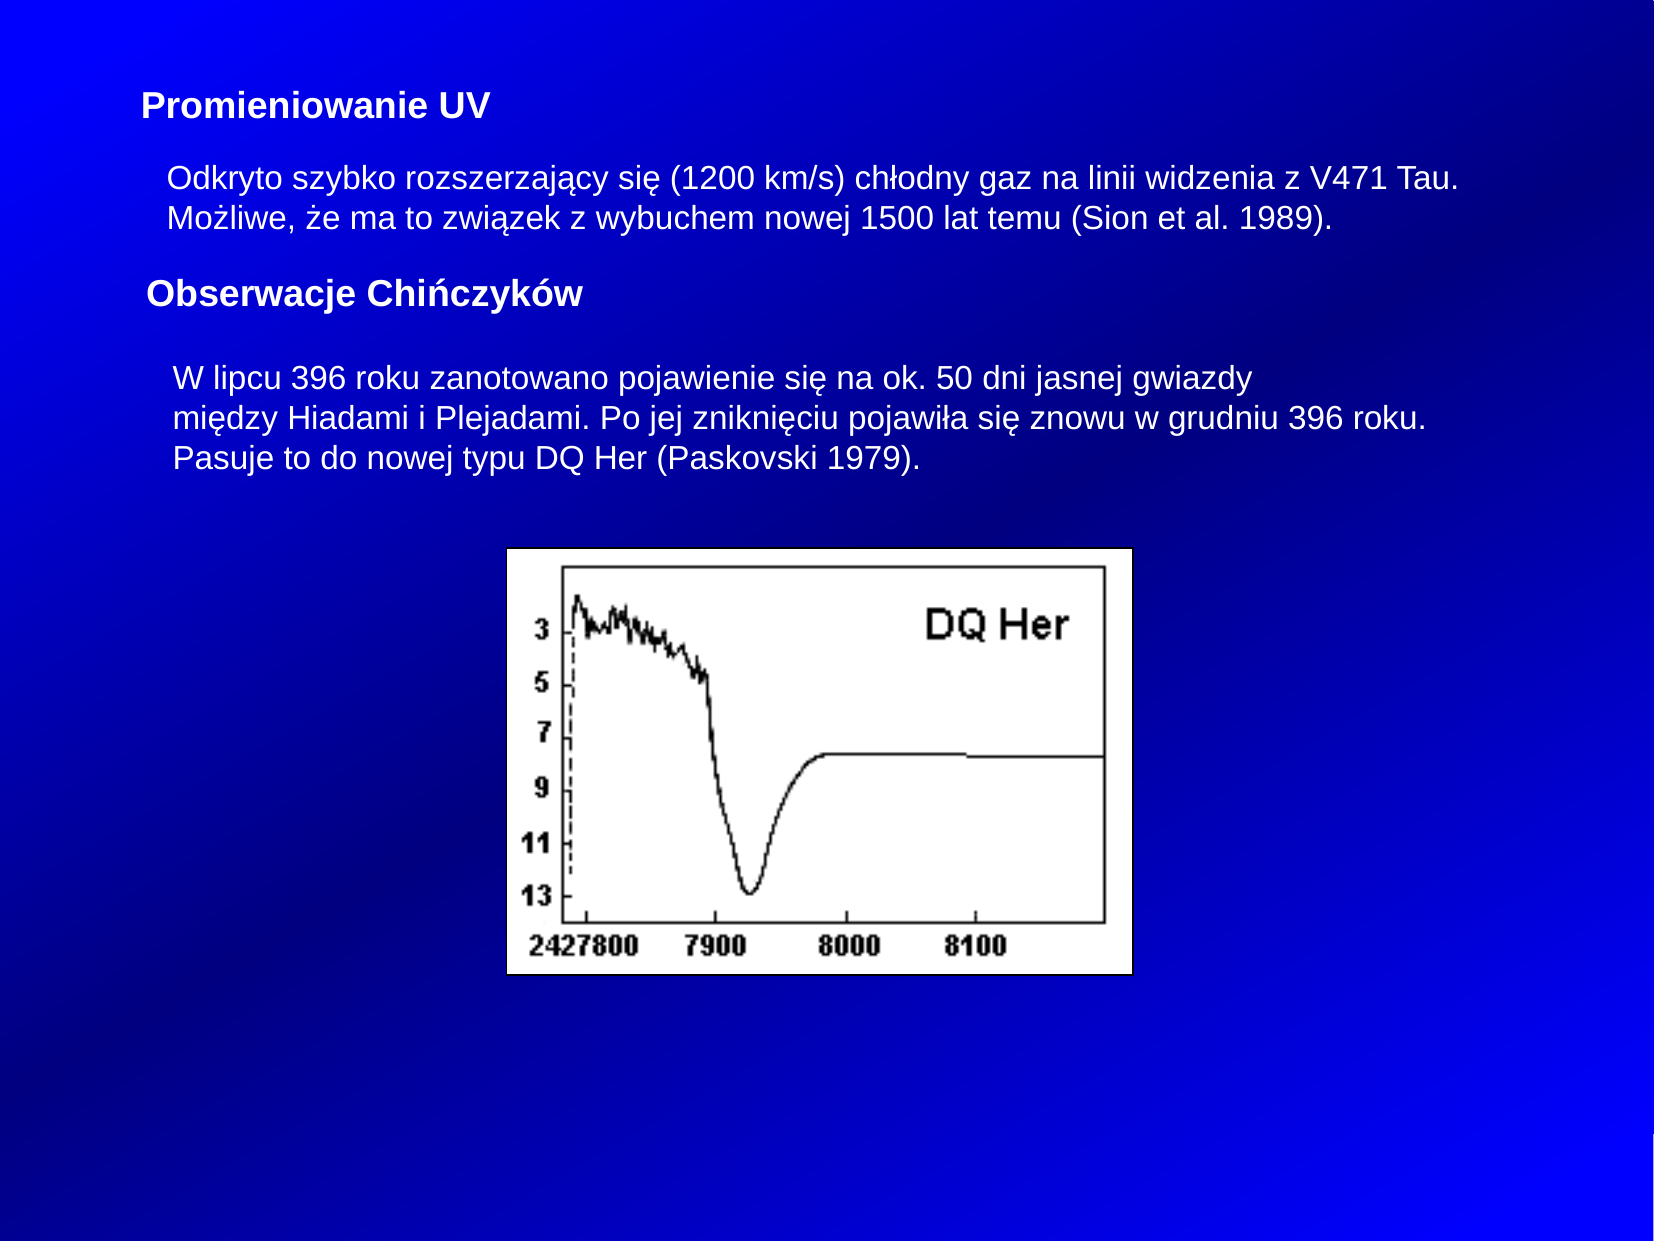

Promieniowanie UV
Odkryto szybko rozszerzający się (1200 km/s) chłodny gaz na linii widzenia z V471 Tau.
Możliwe, że ma to związek z wybuchem nowej 1500 lat temu (Sion et al. 1989).
Obserwacje Chińczyków
W lipcu 396 roku zanotowano pojawienie się na ok. 50 dni jasnej gwiazdy
między Hiadami i Plejadami. Po jej zniknięciu pojawiła się znowu w grudniu 396 roku.
Pasuje to do nowej typu DQ Her (Paskovski 1979).